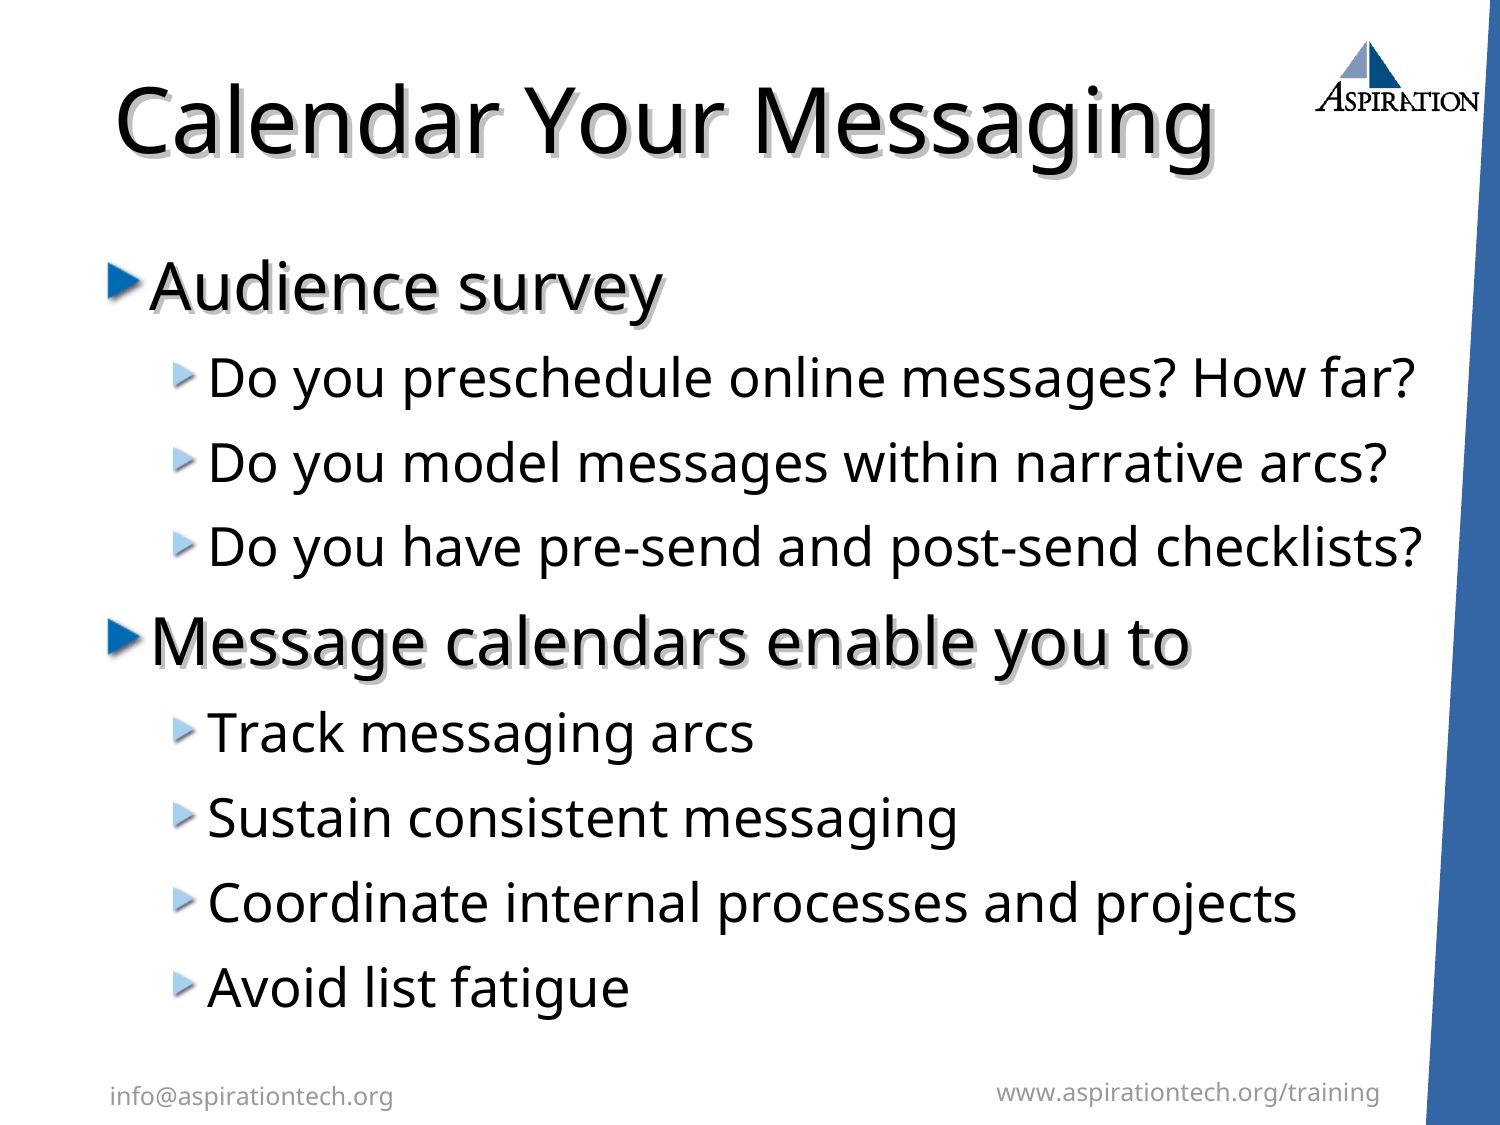

# Calendar Your Messaging
Audience survey
Do you preschedule online messages? How far?
Do you model messages within narrative arcs?
Do you have pre-send and post-send checklists?
Message calendars enable you to
Track messaging arcs
Sustain consistent messaging
Coordinate internal processes and projects
Avoid list fatigue